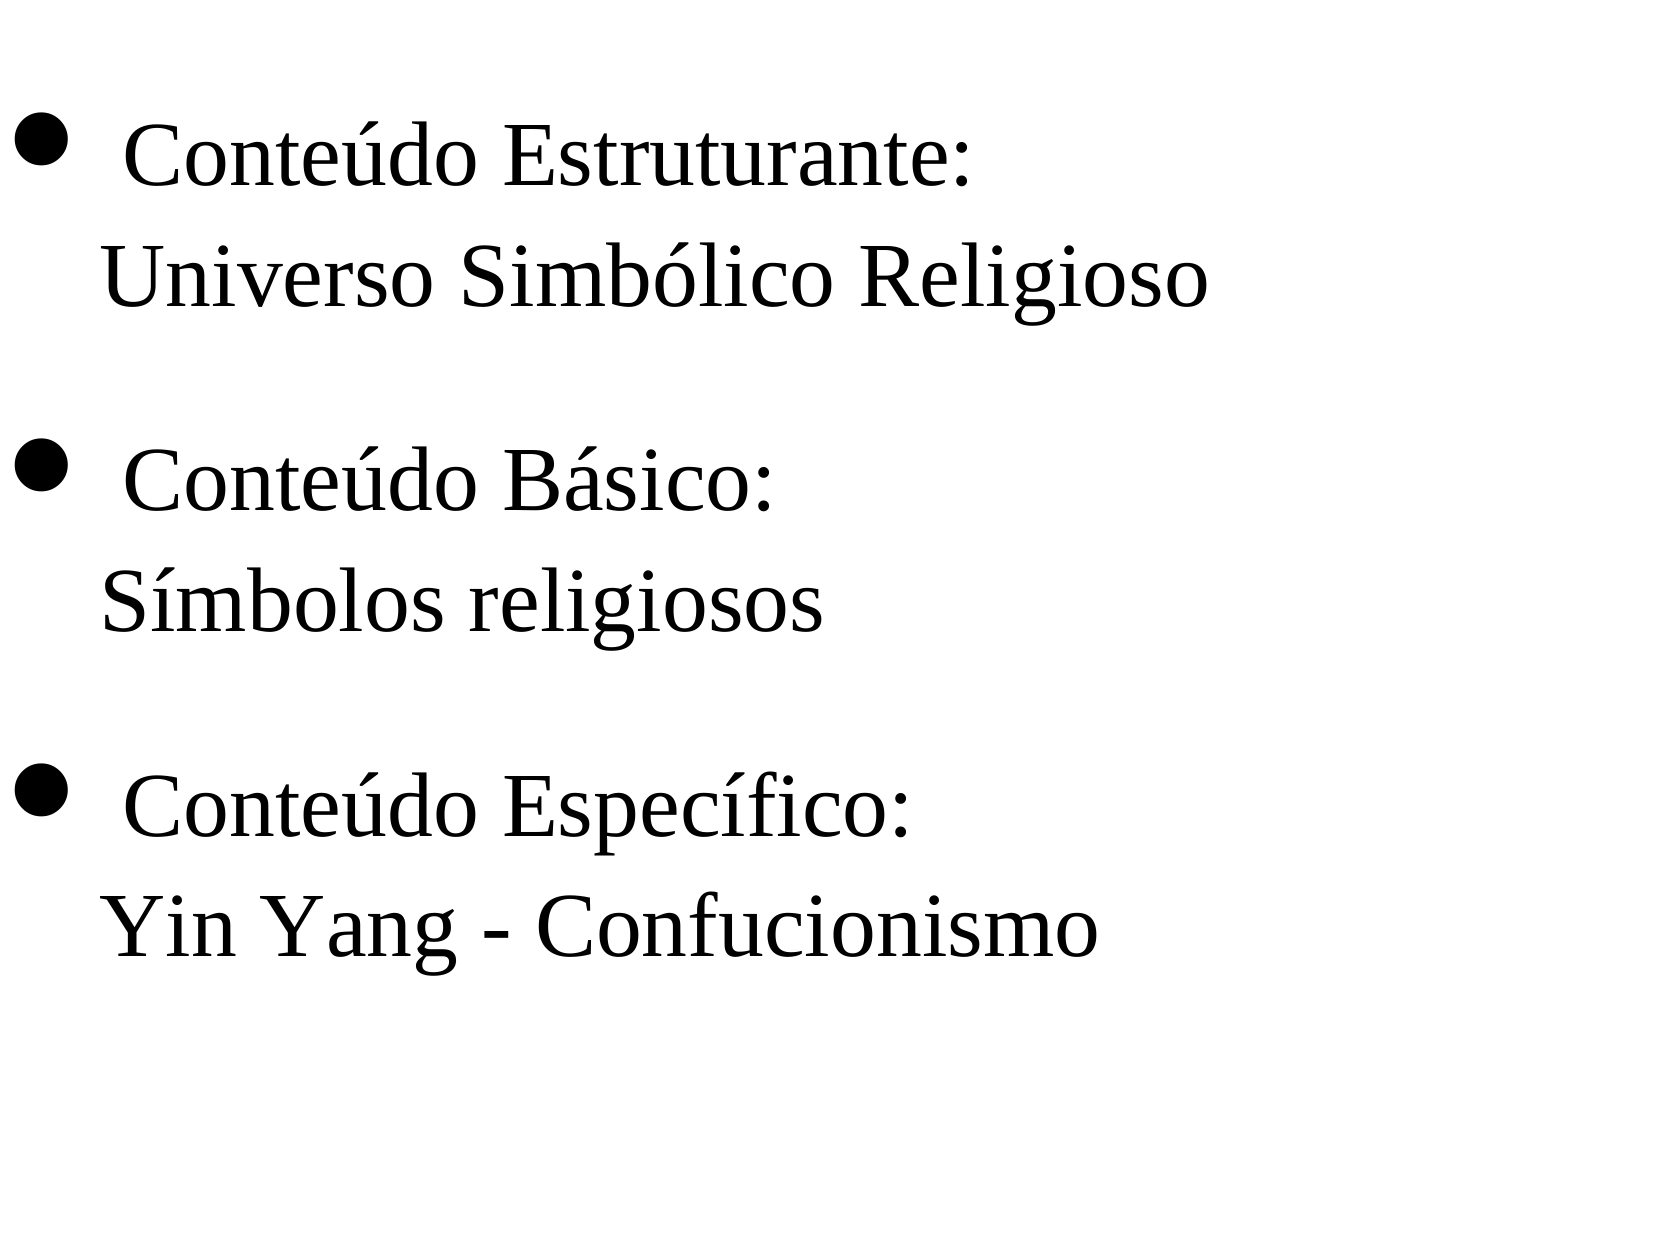

Conteúdo Estruturante:
 Universo Simbólico Religioso
 Conteúdo Básico:
 Símbolos religiosos
 Conteúdo Específico:
 Yin Yang - Confucionismo